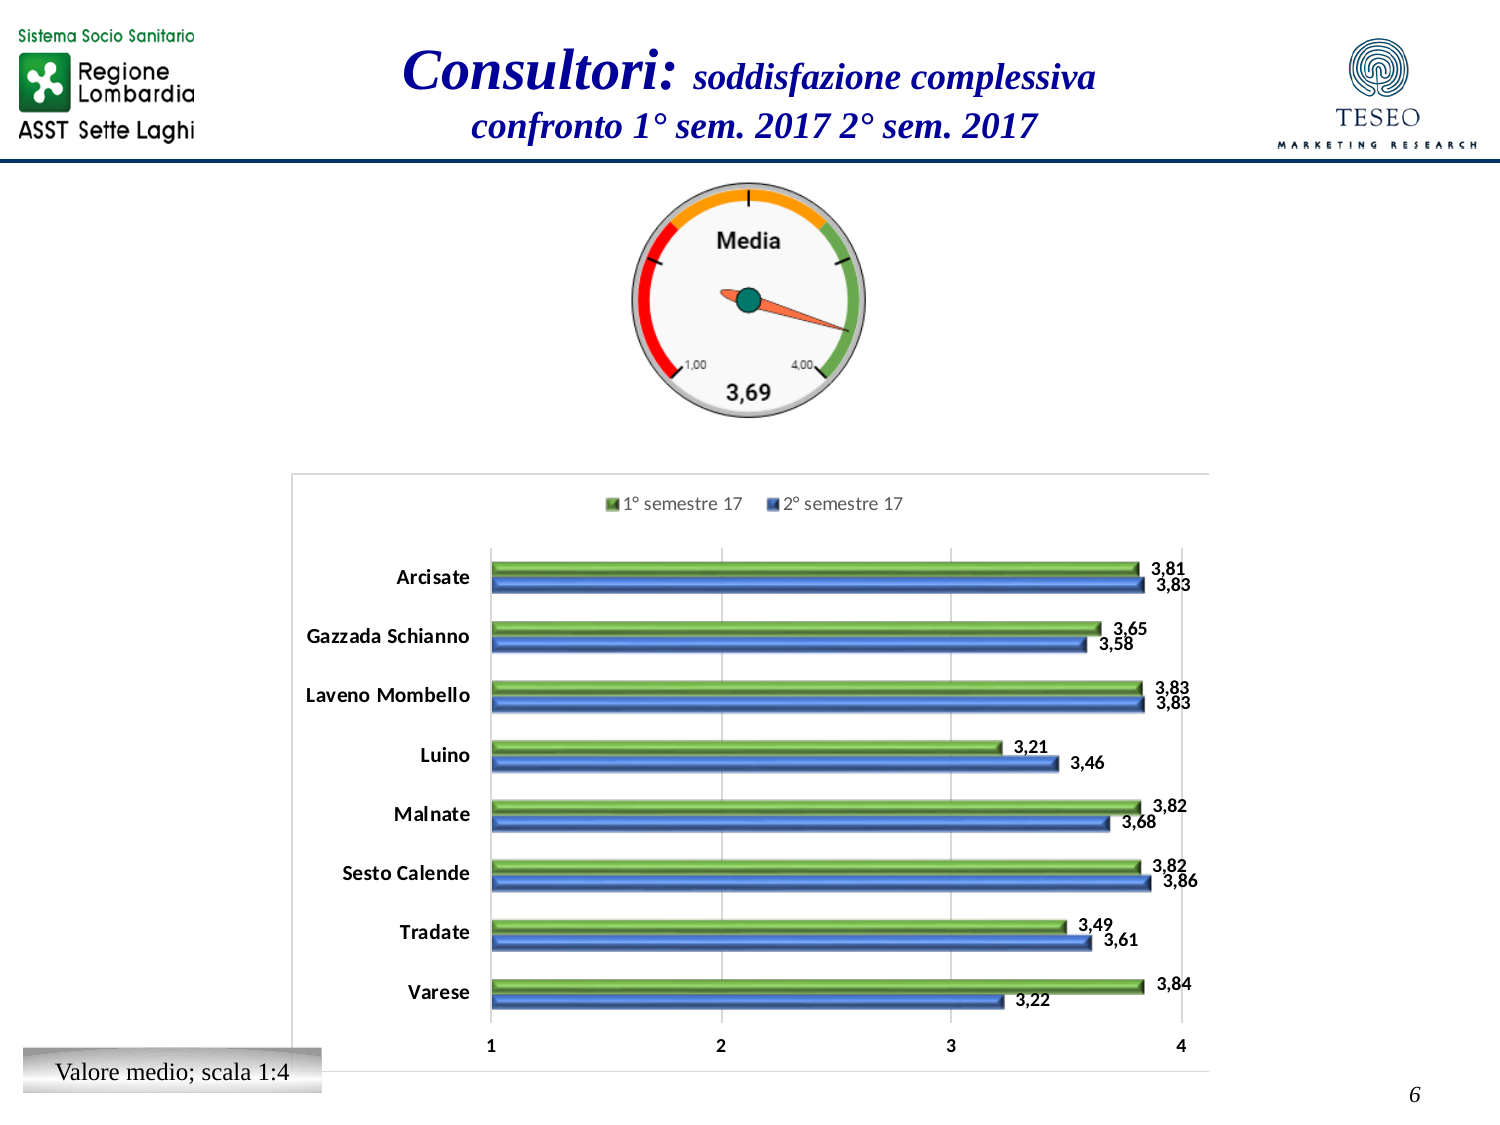

Consultori: soddisfazione complessiva
 confronto 1° sem. 2017 2° sem. 2017
Valore medio; scala 1:4